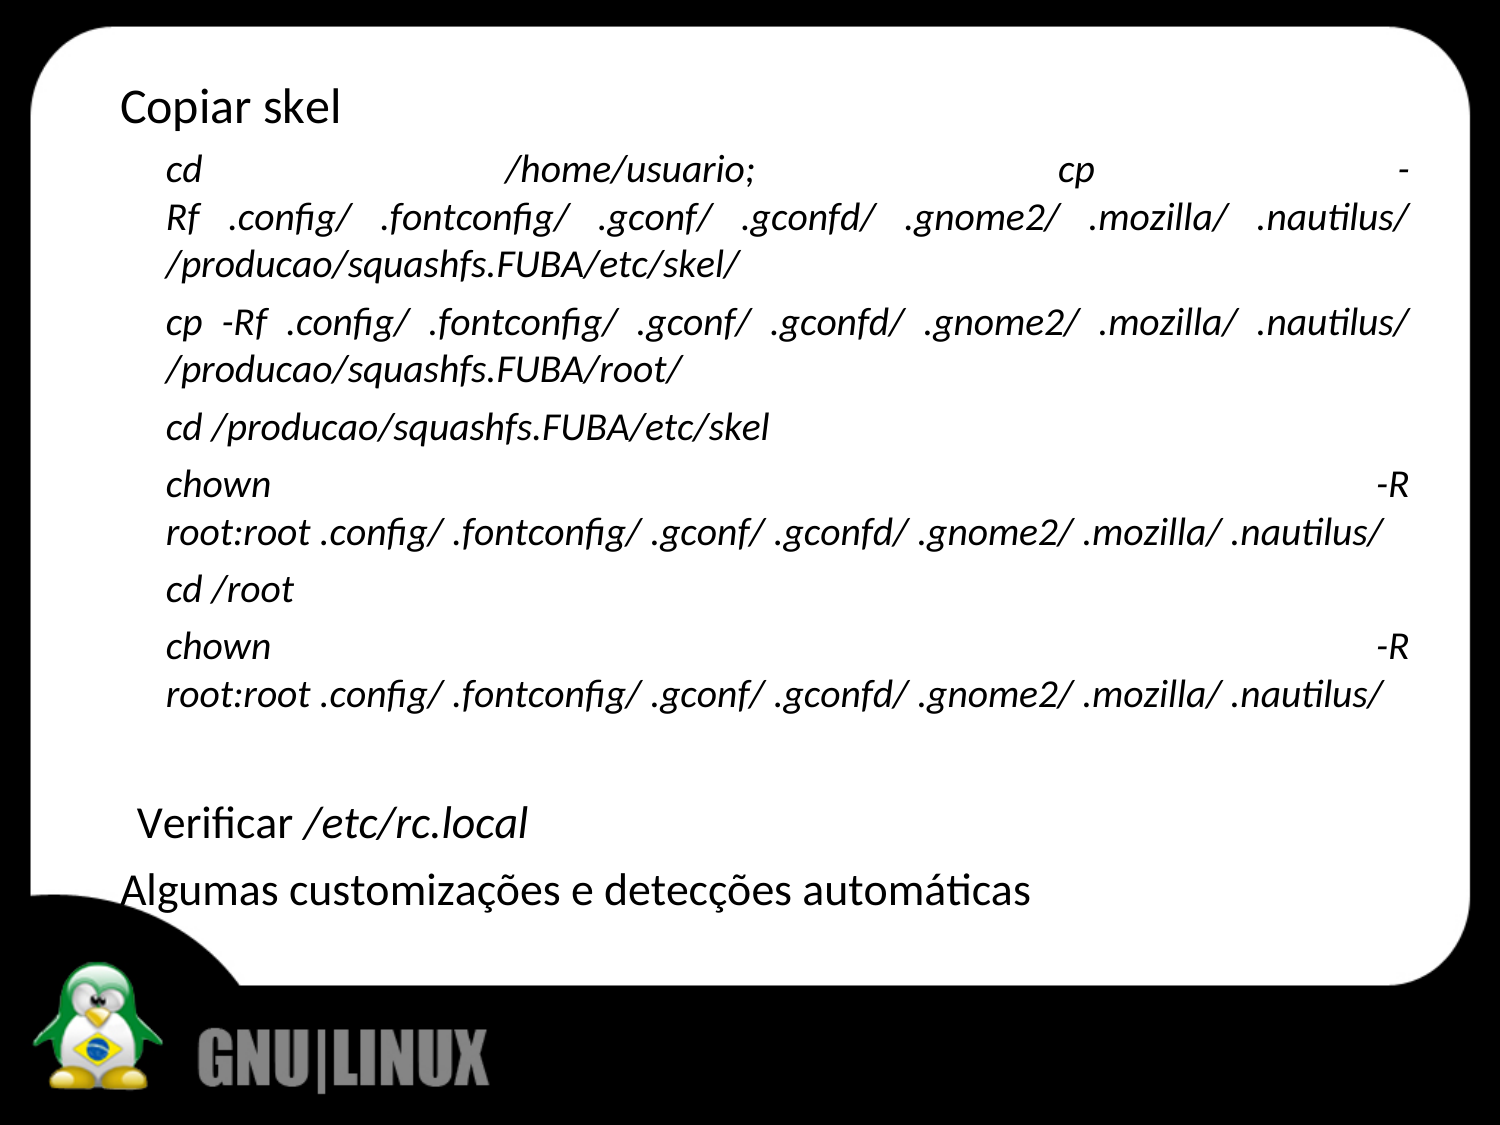

Copiar skel
	cd /home/usuario; cp -Rf .config/ .fontconfig/ .gconf/ .gconfd/ .gnome2/ .mozilla/ .nautilus/ /producao/squashfs.FUBA/etc/skel/
	cp -Rf .config/ .fontconfig/ .gconf/ .gconfd/ .gnome2/ .mozilla/ .nautilus/ /producao/squashfs.FUBA/root/
	cd /producao/squashfs.FUBA/etc/skel
	chown -R root:root .config/ .fontconfig/ .gconf/ .gconfd/ .gnome2/ .mozilla/ .nautilus/
	cd /root
	chown -R root:root .config/ .fontconfig/ .gconf/ .gconfd/ .gnome2/ .mozilla/ .nautilus/
Verificar /etc/rc.local
Algumas customizações e detecções automáticas